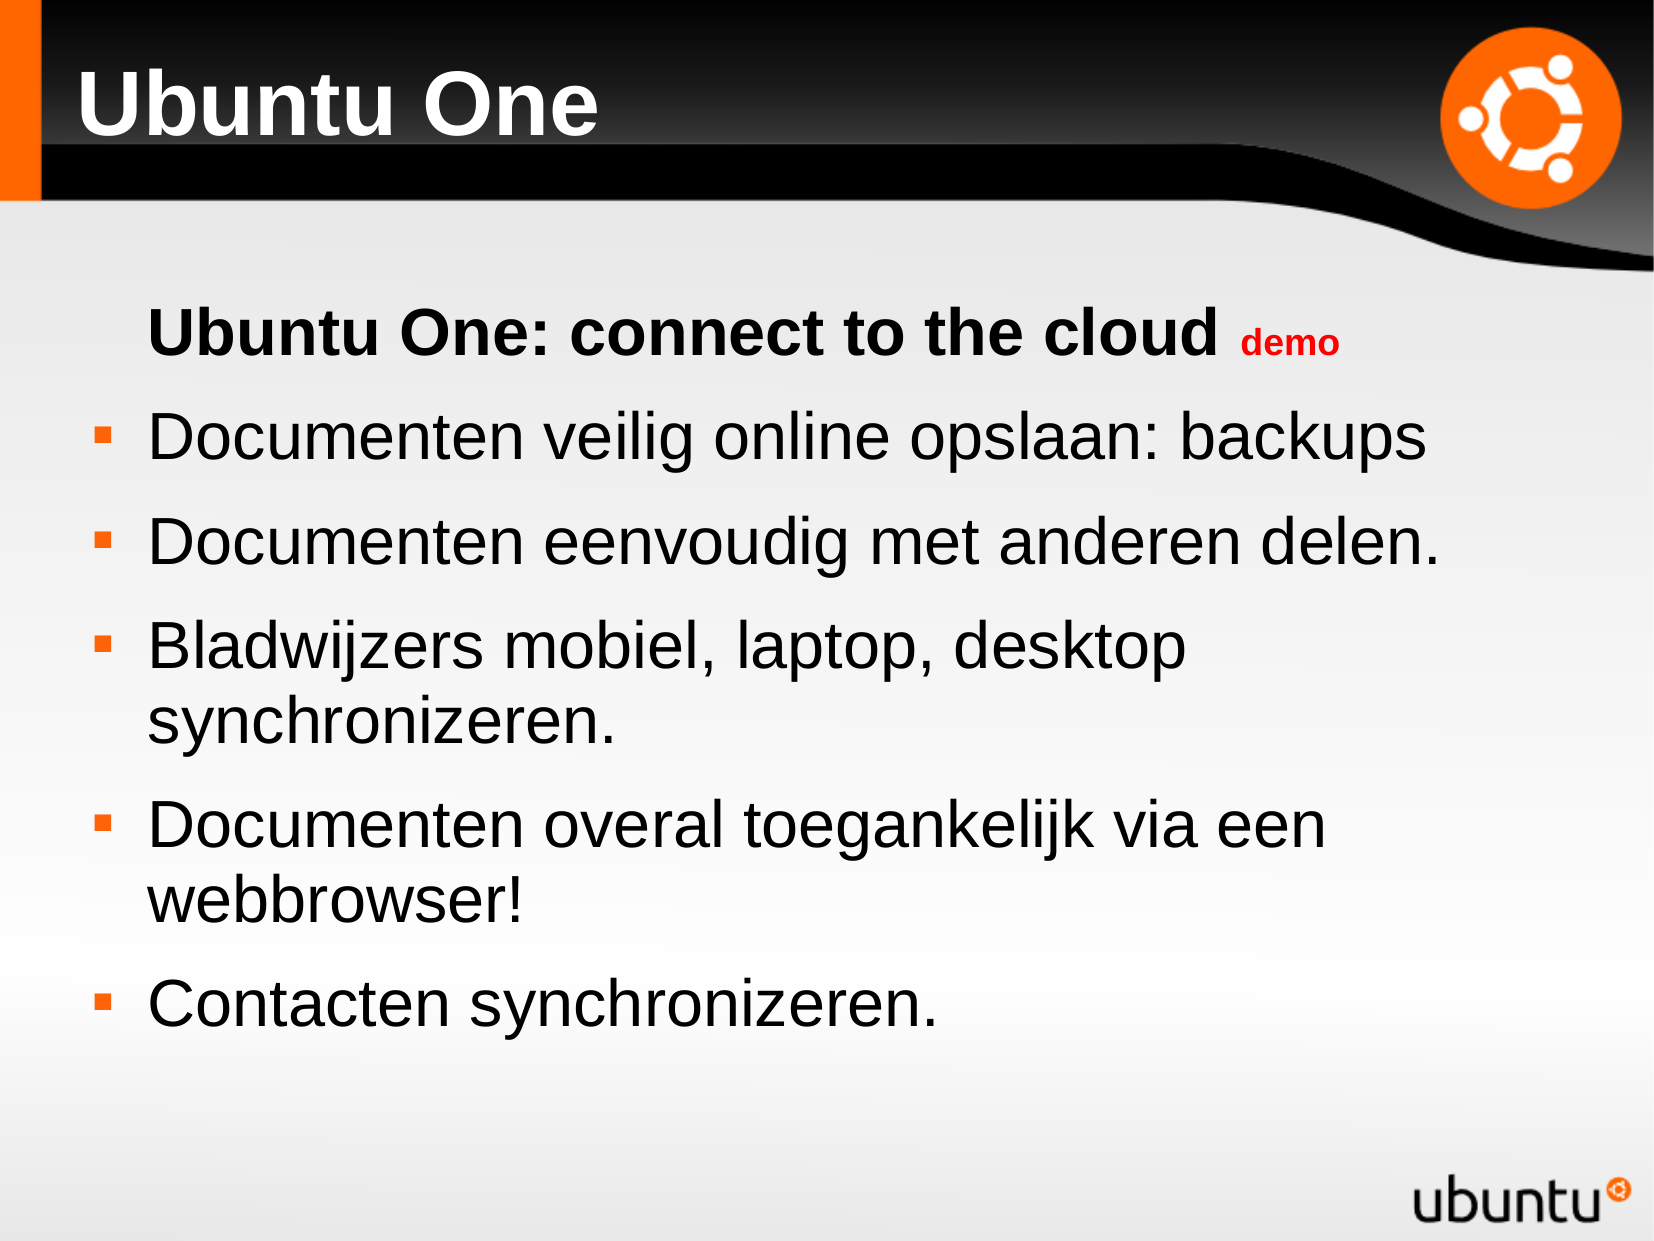

# Ubuntu One
Ubuntu One: connect to the cloud demo
Documenten veilig online opslaan: backups
Documenten eenvoudig met anderen delen.
Bladwijzers mobiel, laptop, desktop synchronizeren.
Documenten overal toegankelijk via een webbrowser!
Contacten synchronizeren.